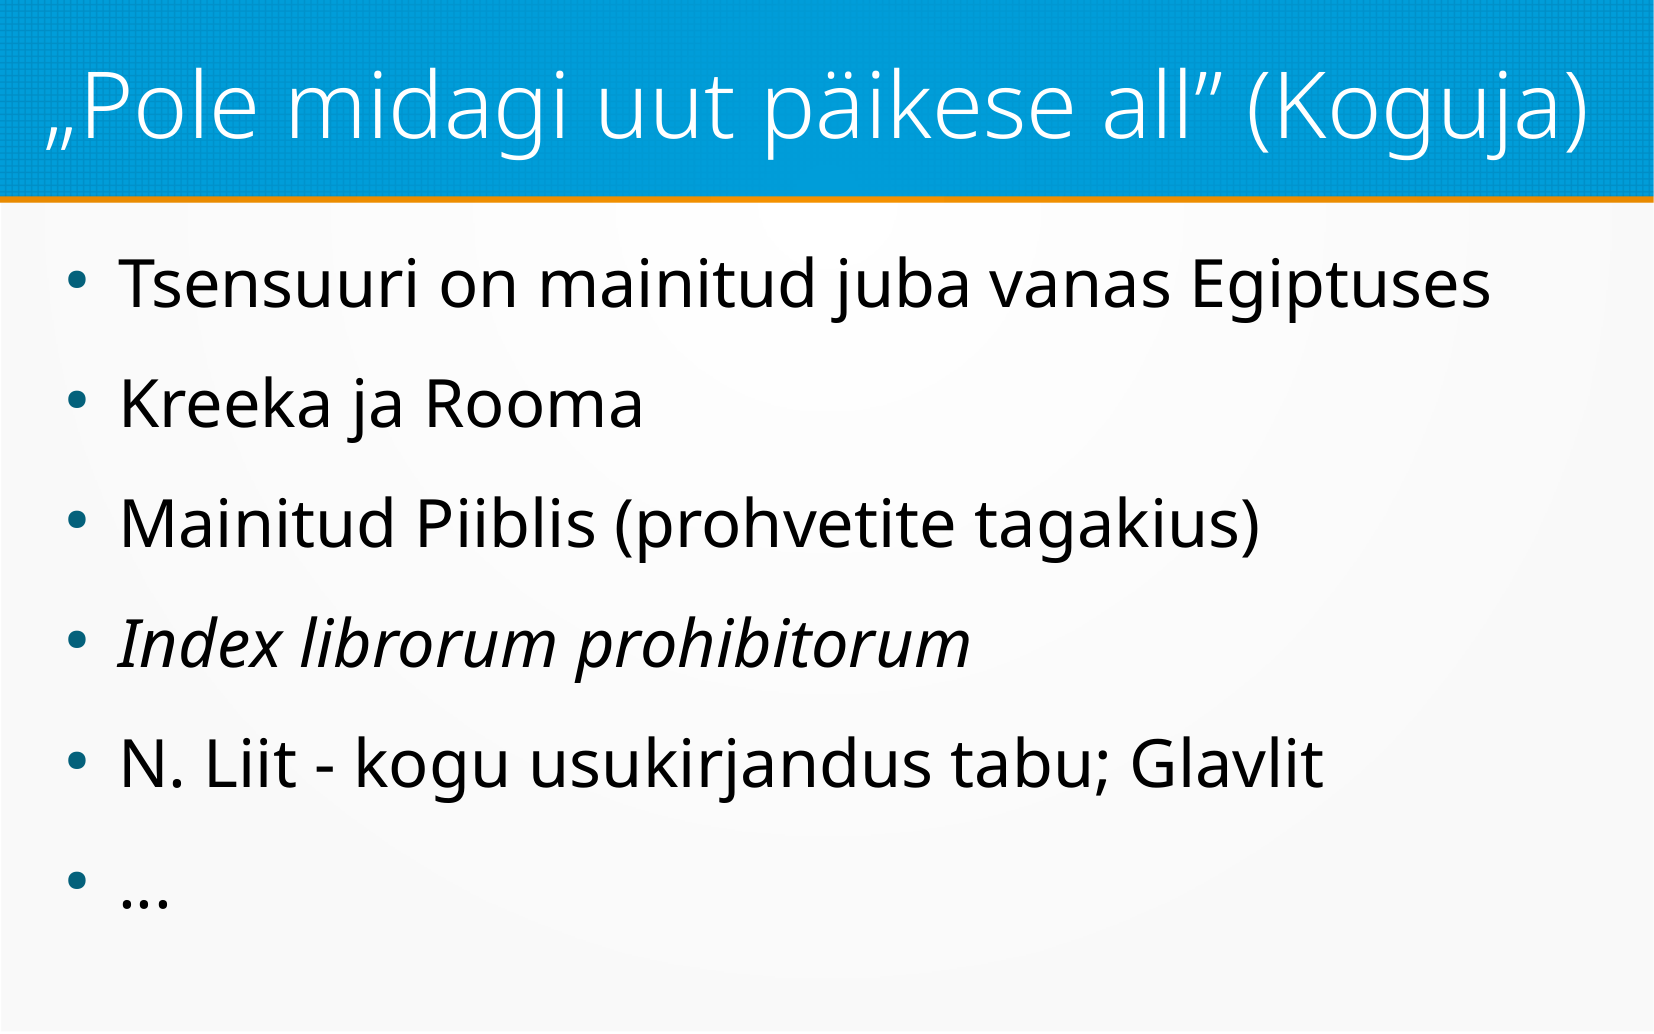

# „Pole midagi uut päikese all” (Koguja)
Tsensuuri on mainitud juba vanas Egiptuses
Kreeka ja Rooma
Mainitud Piiblis (prohvetite tagakius)
Index librorum prohibitorum
N. Liit - kogu usukirjandus tabu; Glavlit
...